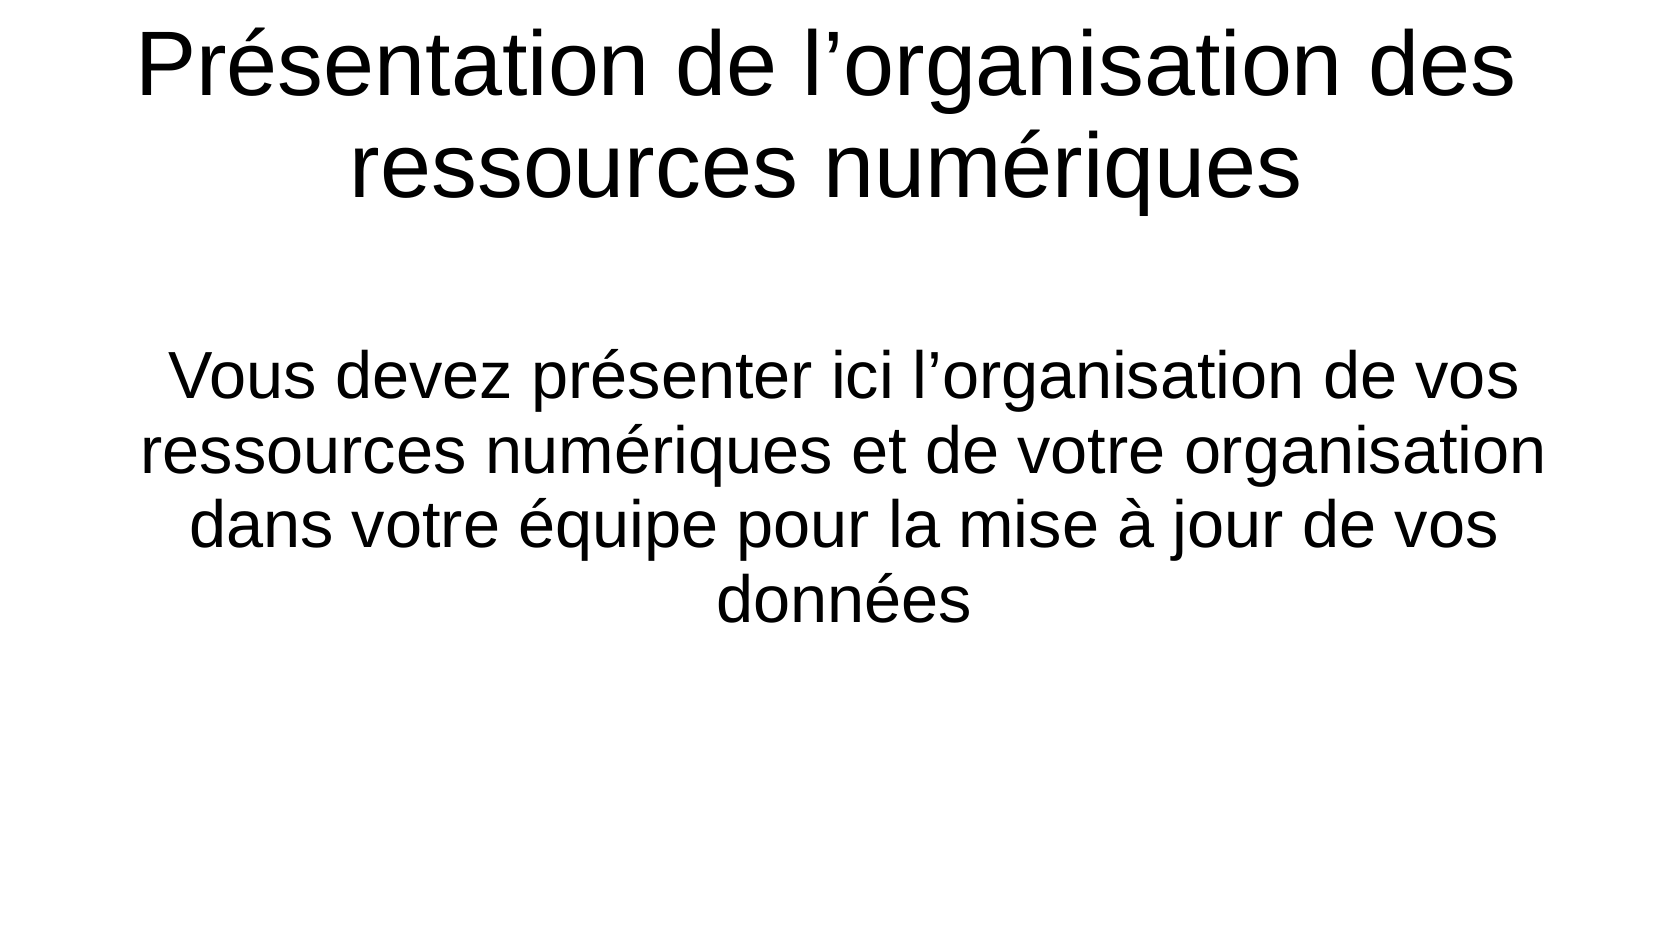

# Présentation de l’organisation des ressources numériques
Vous devez présenter ici l’organisation de vos ressources numériques et de votre organisation dans votre équipe pour la mise à jour de vos données